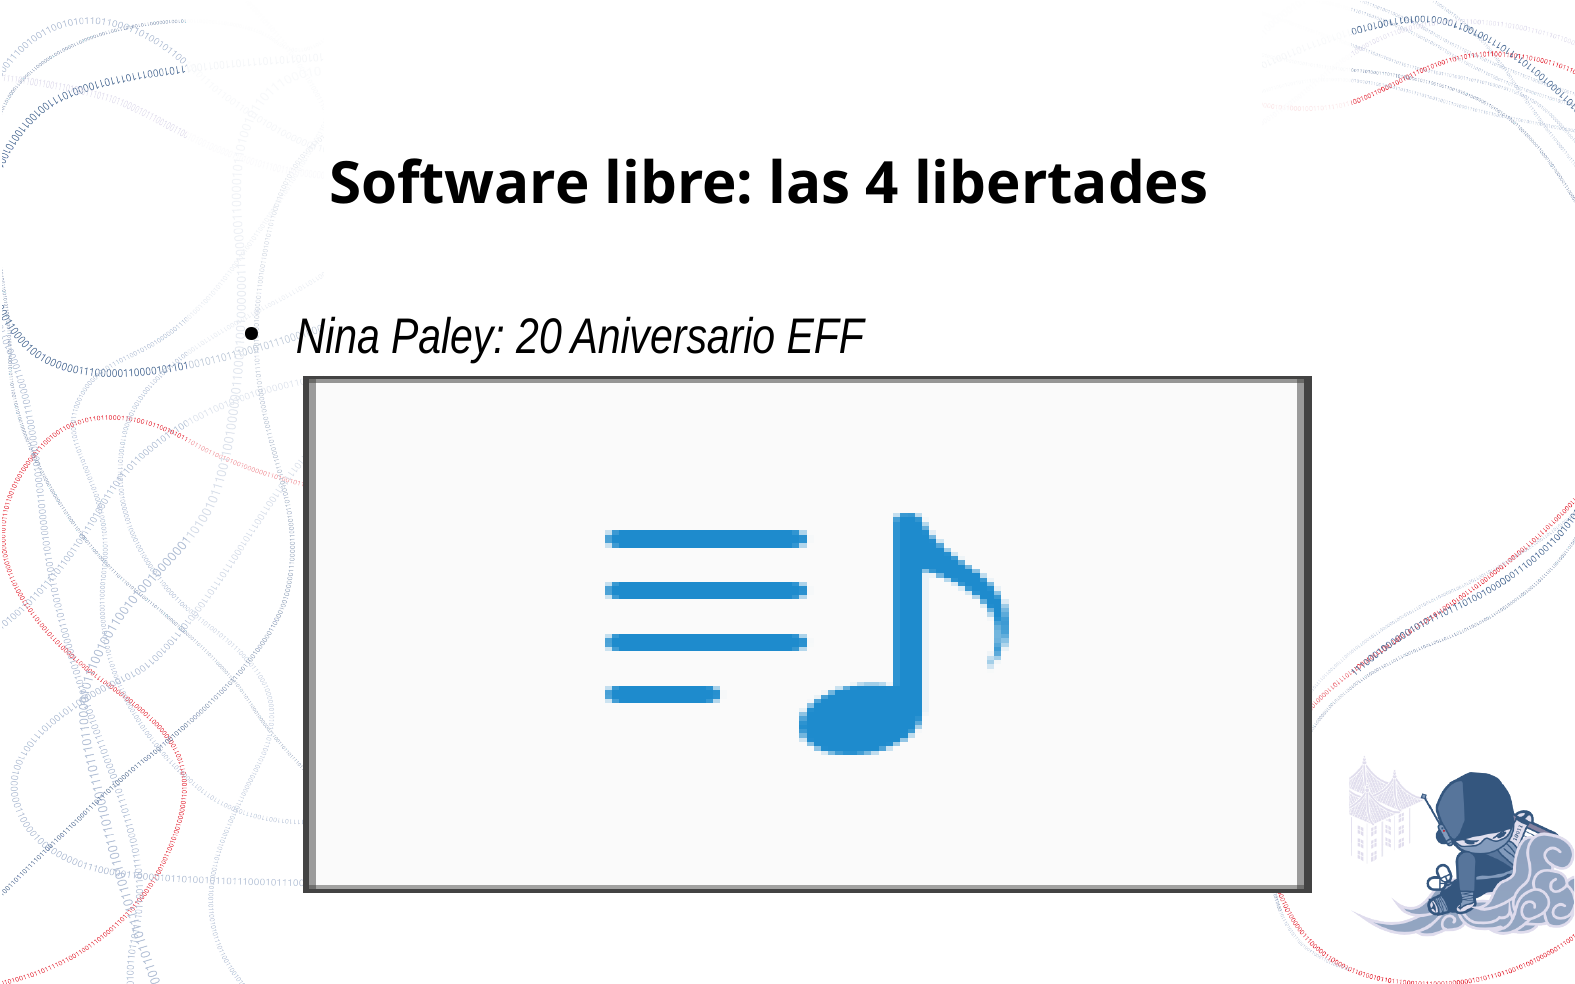

# Software libre: las 4 libertades
Nina Paley: 20 Aniversario EFF